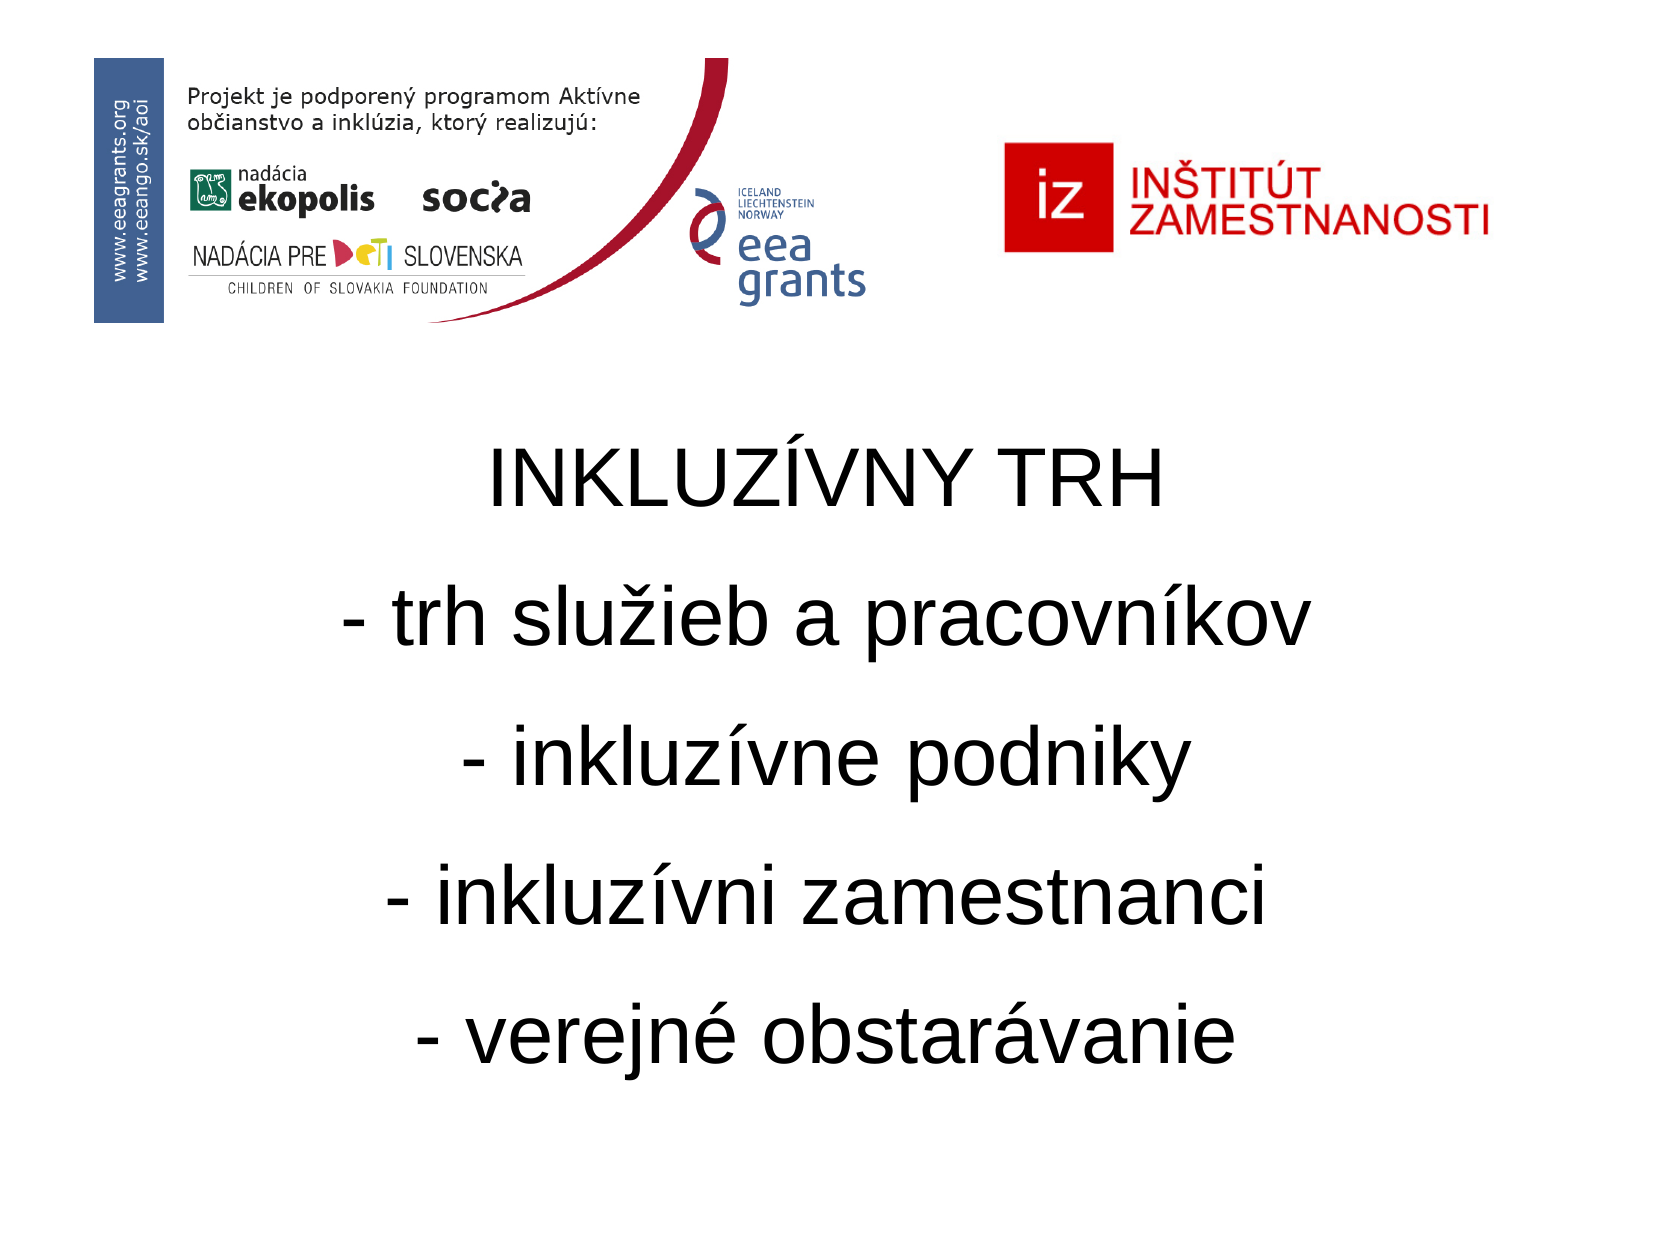

# INKLUZÍVNY TRH
- trh služieb a pracovníkov
- inkluzívne podniky
- inkluzívni zamestnanci
- verejné obstarávanie